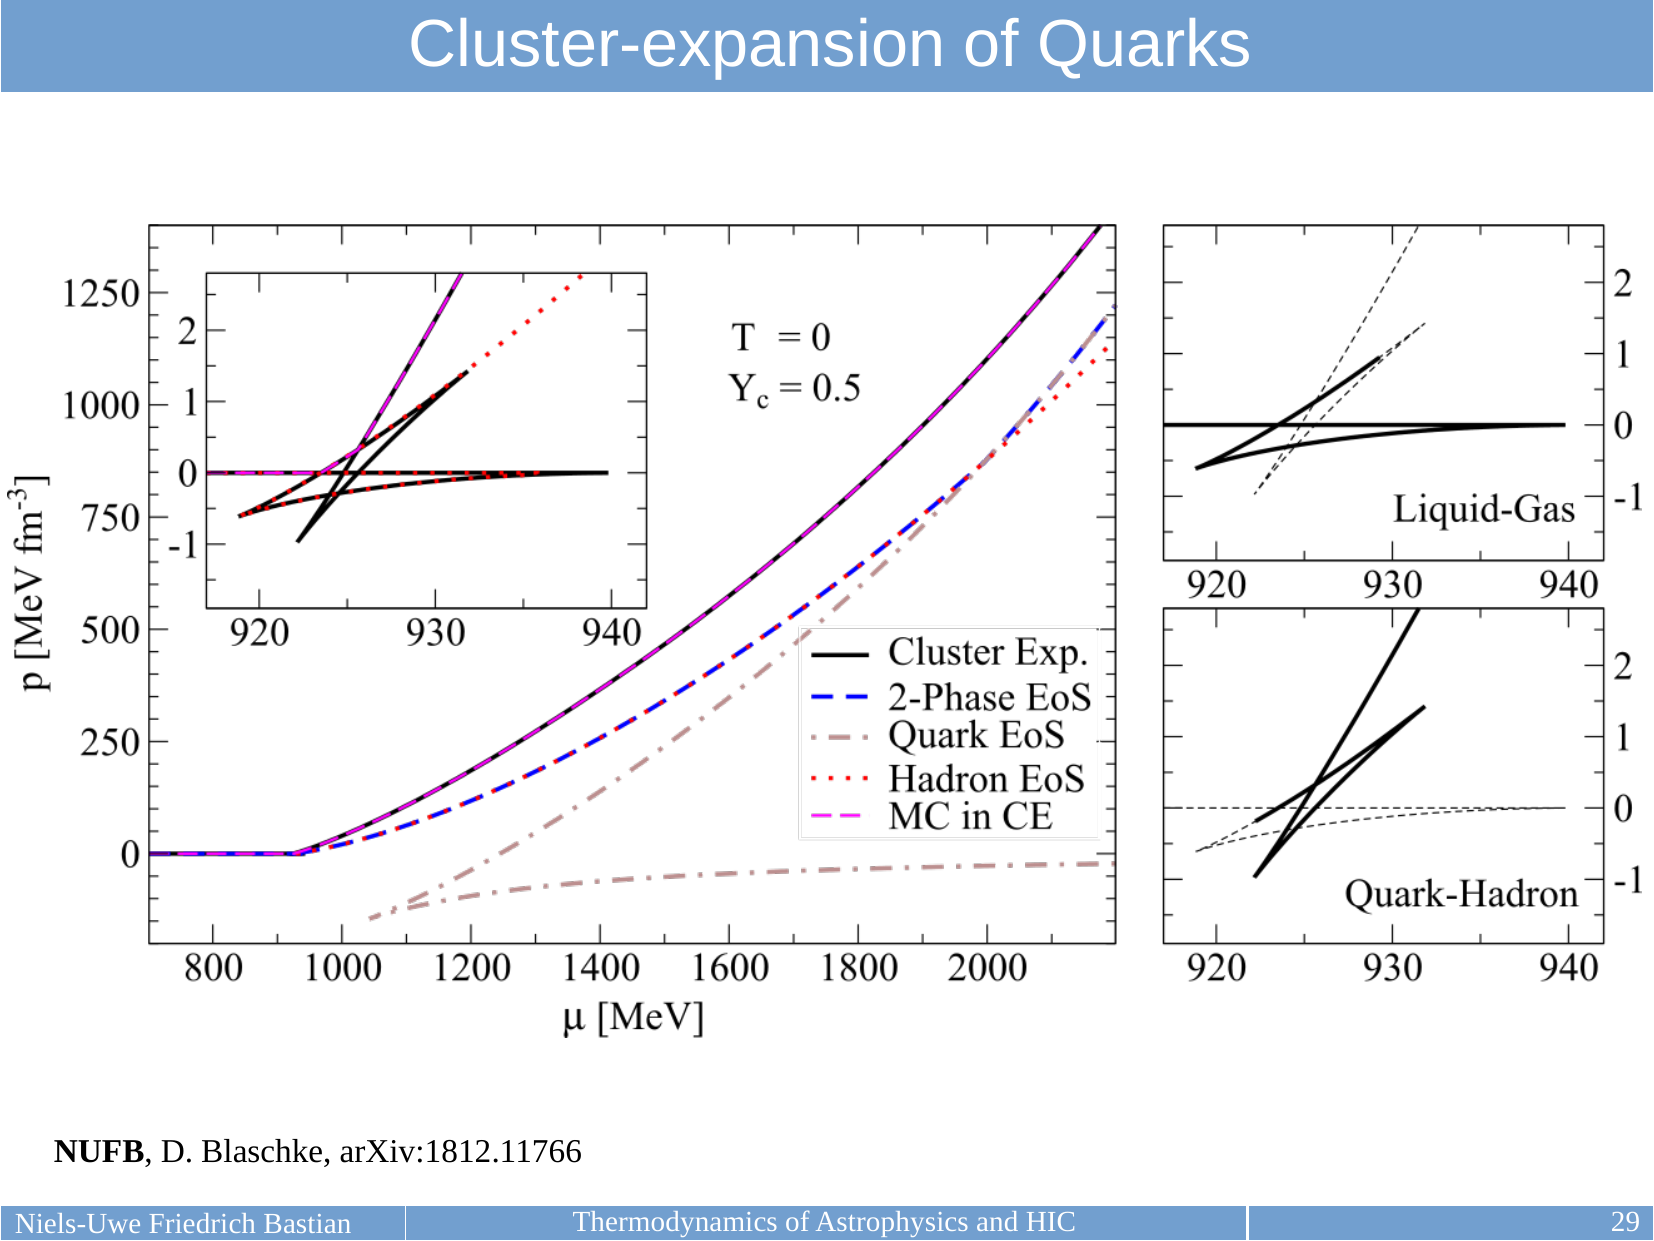

# Cluster-expansion of Quarks
NUFB, D. Blaschke, arXiv:1812.11766
Thermodynamics of Astrophysics and HIC
29